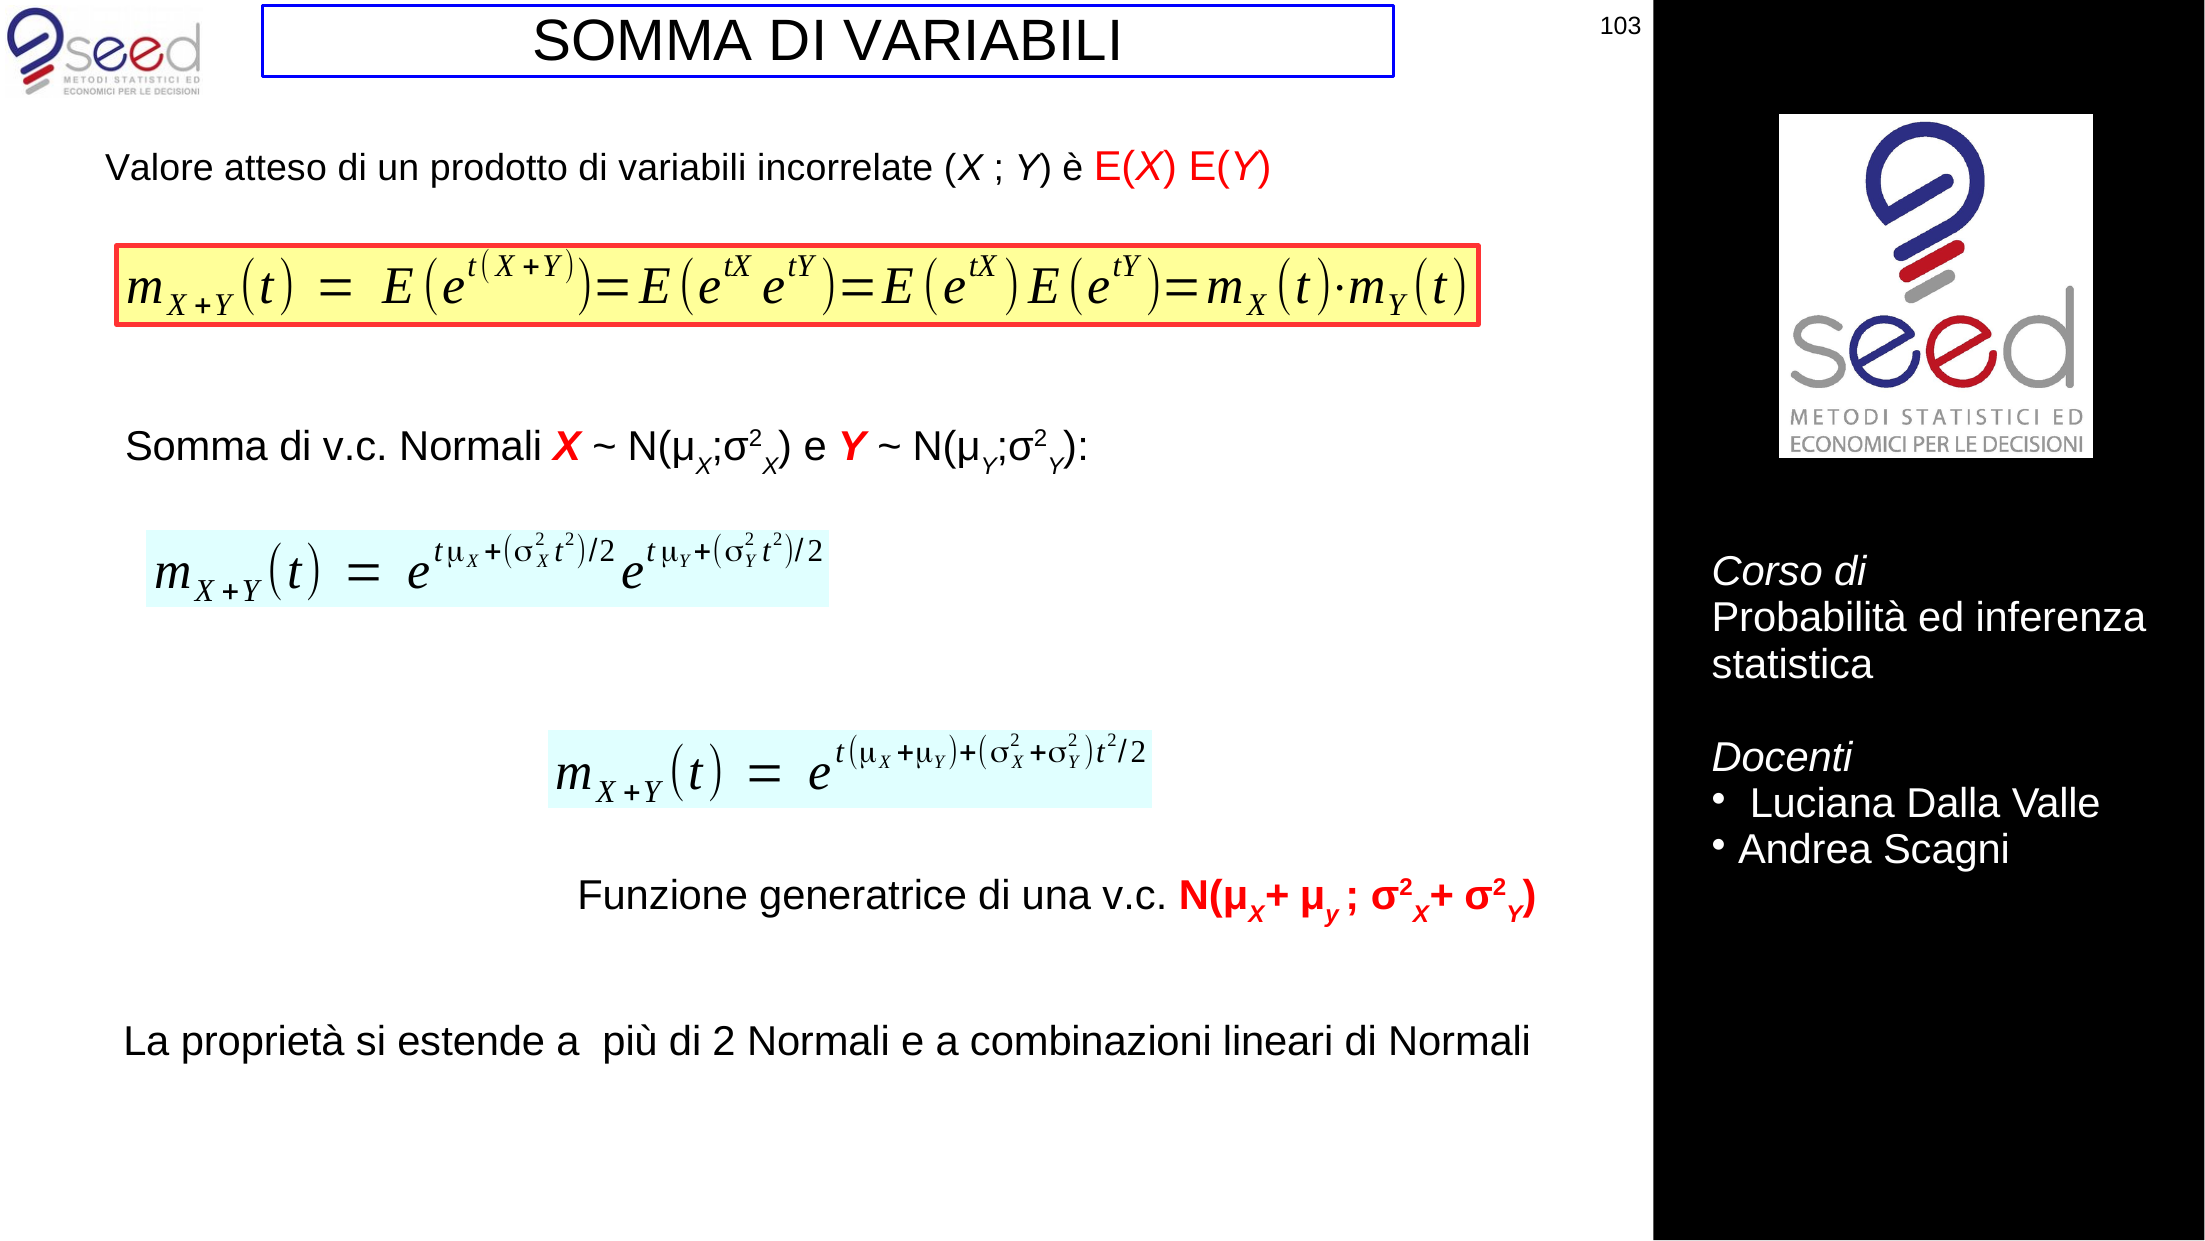

SOMMA DI VARIABILI
Valore atteso di un prodotto di variabili incorrelate (X ; Y) è E(X) E(Y)
Somma di v.c. Normali X ~ N(μX;σ2X) e Y ~ N(μY;σ2Y):
Funzione generatrice di una v.c. N(μX+ μy ; σ2X+ σ2Y)
La proprietà si estende a più di 2 Normali e a combinazioni lineari di Normali